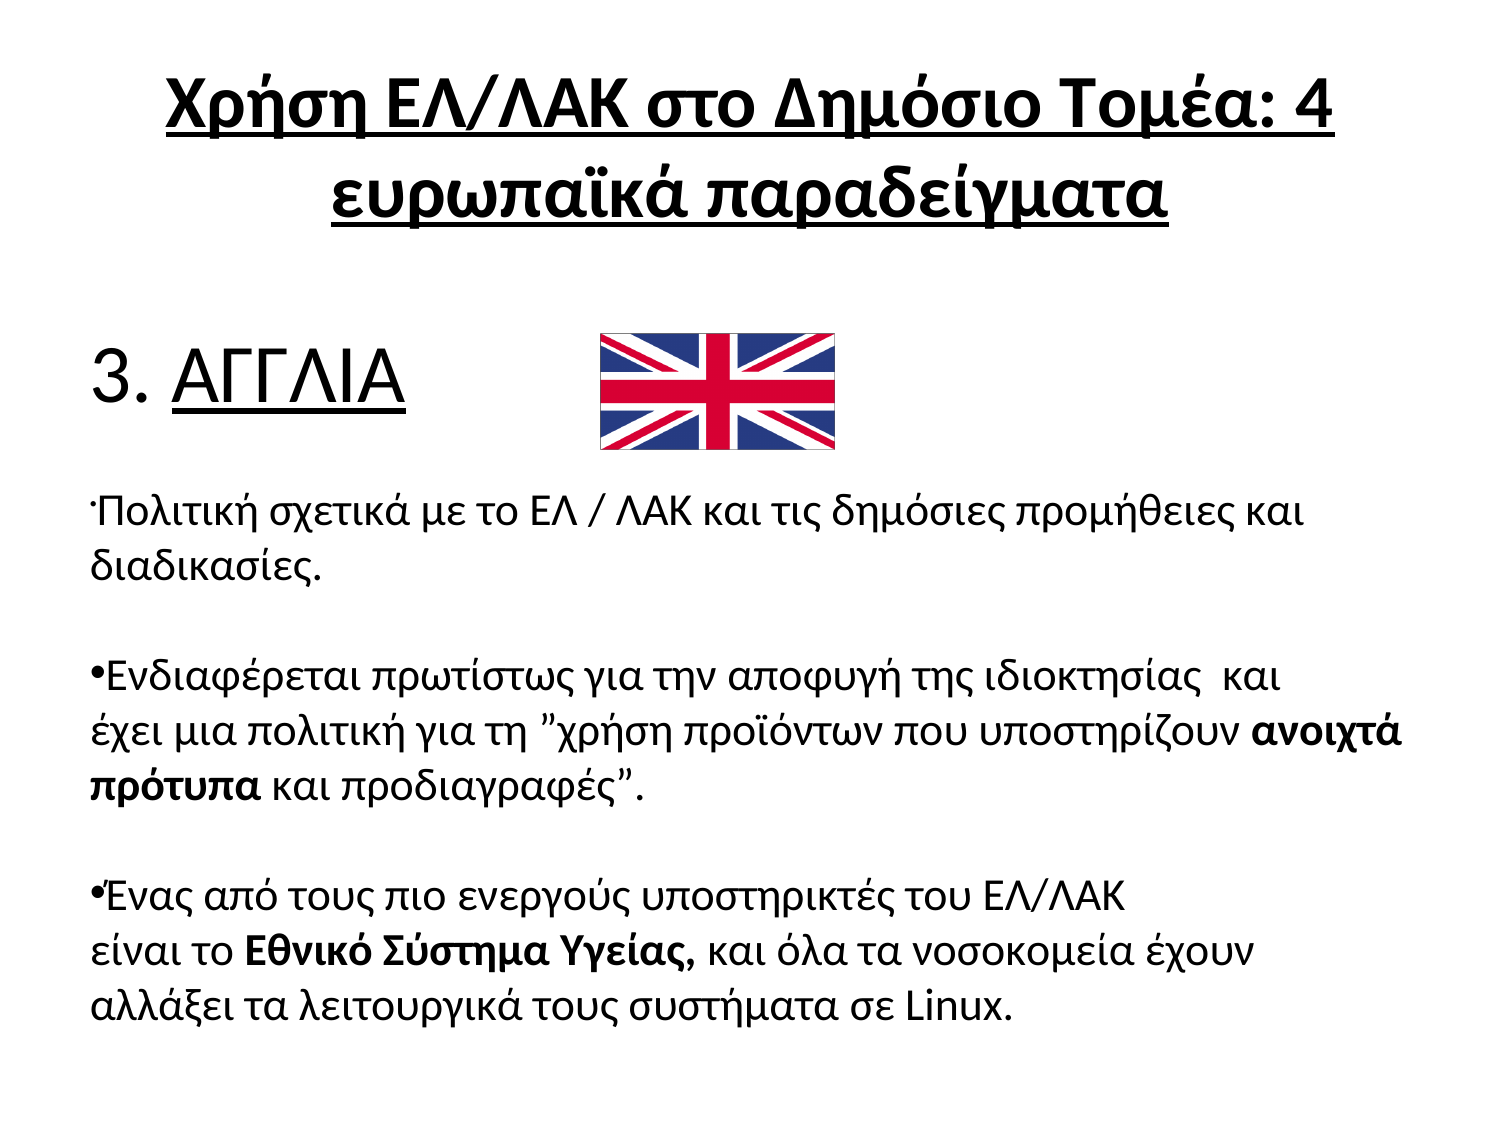

17/5/2013
Θεματα ΚτΠ/Γ
Χρήση ΕΛ/ΛΑΚ στο Δημόσιο Τομέα: 4 ευρωπαϊκά παραδείγματα
3. ΑΓΓΛΙΑ
Πολιτική σχετικά με το ΕΛ / ΛΑΚ και τις δημόσιες προμήθειες και διαδικασίες.
Ενδιαφέρεται πρωτίστως για την αποφυγή της ιδιοκτησίας  και έχει μια πολιτική για τη ”χρήση προϊόντων που υποστηρίζουν ανοιχτά πρότυπα και προδιαγραφές”.
Ένας από τους πιο ενεργούς υποστηρικτές του ΕΛ/ΛΑΚ  είναι το Εθνικό Σύστημα Υγείας, και όλα τα νοσοκομεία έχουν αλλάξει τα λειτουργικά τους συστήματα σε Linux.